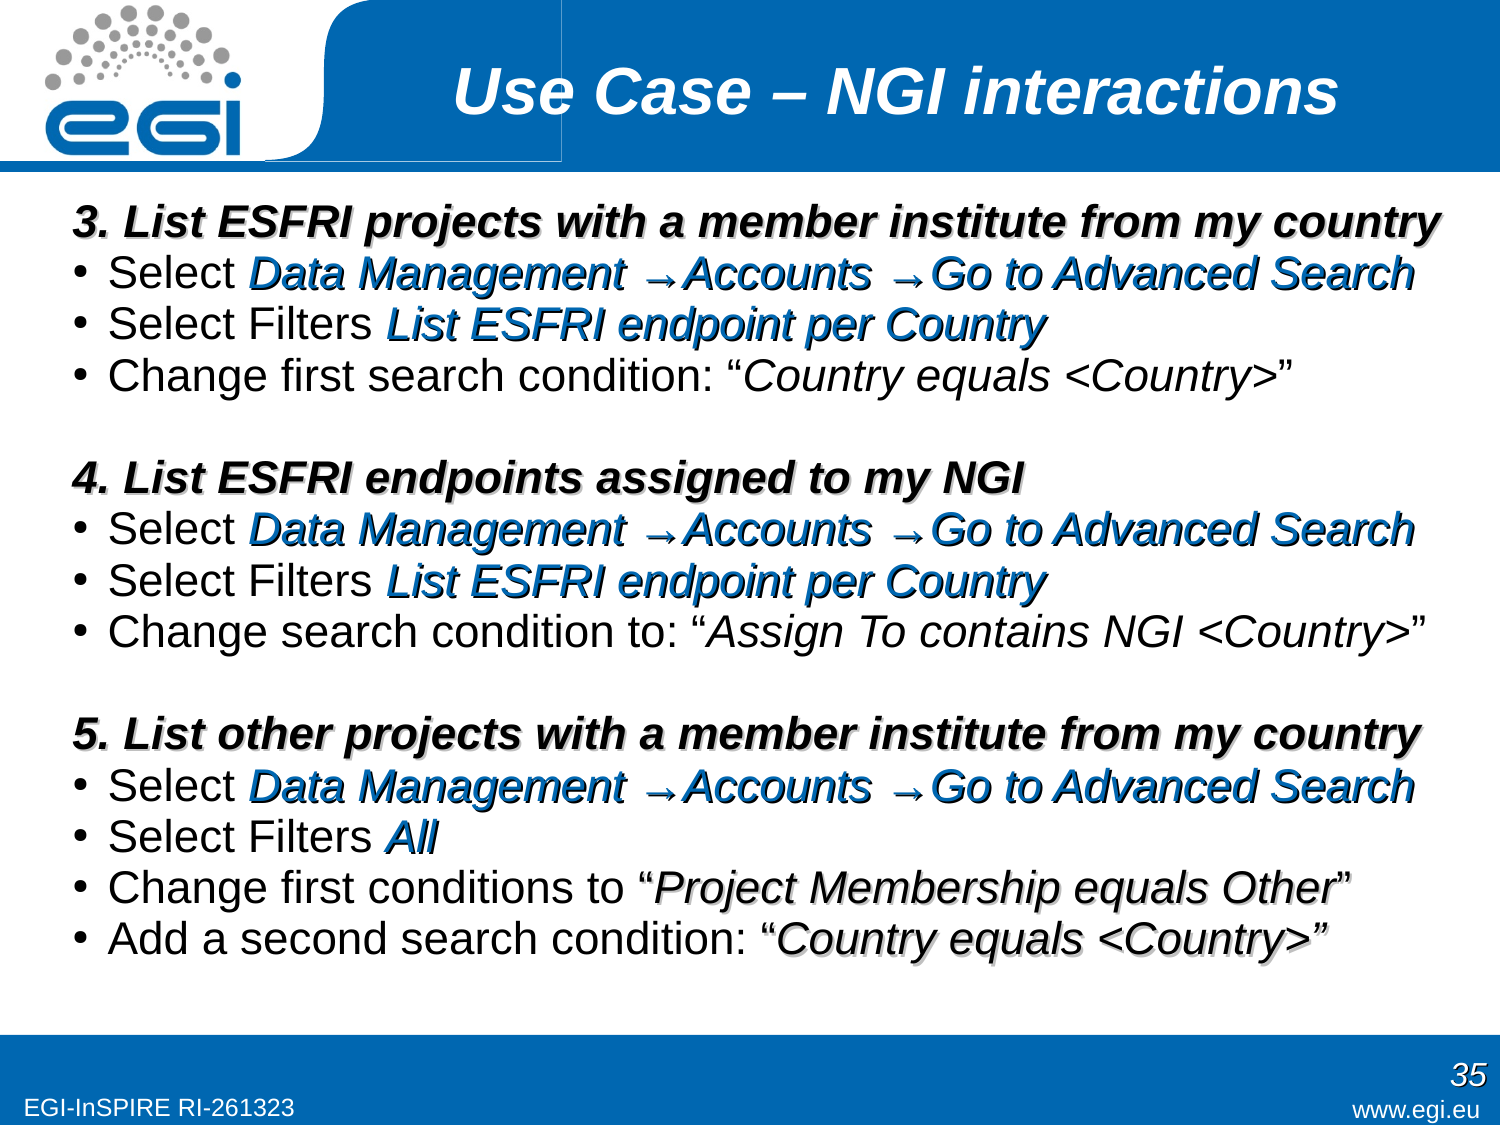

Use Case – NGI interactions
3. List ESFRI projects with a member institute from my country
Select Data Management →Accounts →Go to Advanced Search
Select Filters List ESFRI endpoint per Country
Change first search condition: “Country equals <Country>”
4. List ESFRI endpoints assigned to my NGI
Select Data Management →Accounts →Go to Advanced Search
Select Filters List ESFRI endpoint per Country
Change search condition to: “Assign To contains NGI <Country>”
5. List other projects with a member institute from my country
Select Data Management →Accounts →Go to Advanced Search
Select Filters All
Change first conditions to “Project Membership equals Other”
Add a second search condition: “Country equals <Country>”
35